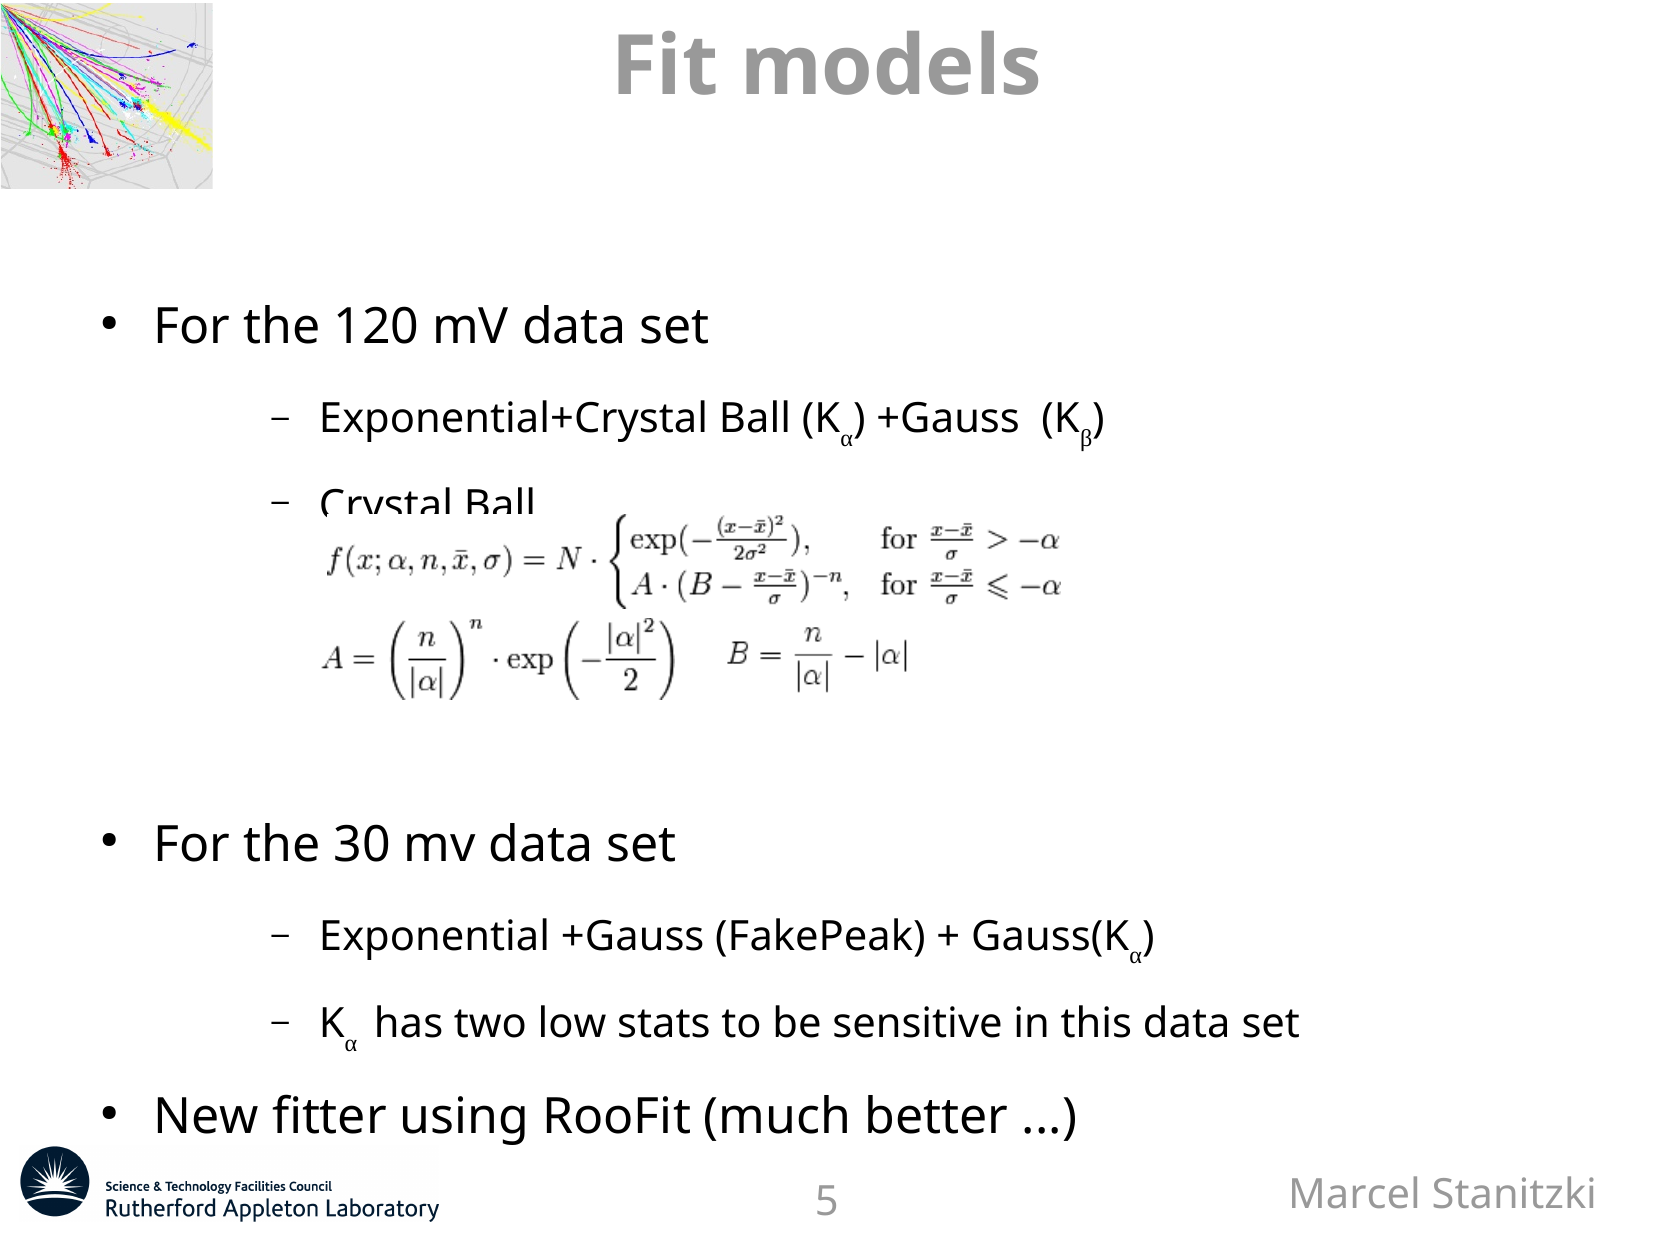

# Fit models
For the 120 mV data set
Exponential+Crystal Ball (Kα) +Gauss (Kβ)
Crystal Ball
For the 30 mv data set
Exponential +Gauss (FakePeak) + Gauss(Kα)
Kα has two low stats to be sensitive in this data set
New fitter using RooFit (much better ...)